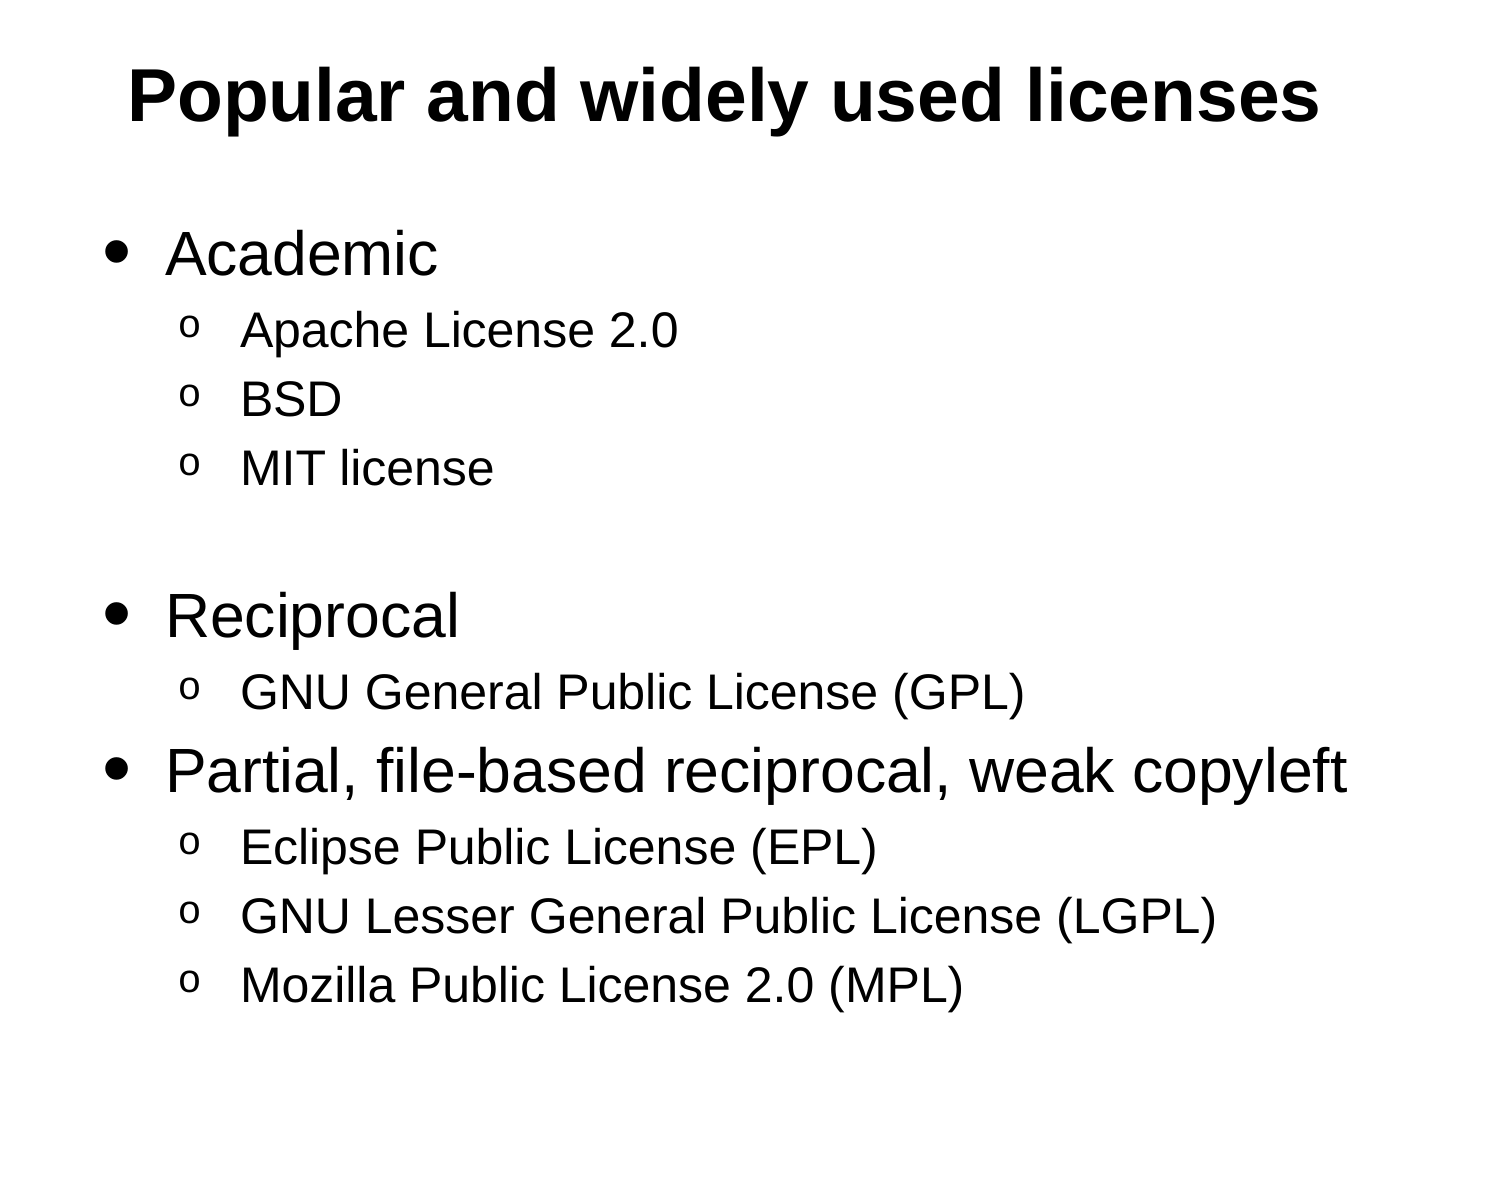

# Popular and widely used licenses
Academic
Apache License 2.0
BSD
MIT license
Reciprocal
GNU General Public License (GPL)
Partial, file-based reciprocal, weak copyleft
Eclipse Public License (EPL)
GNU Lesser General Public License (LGPL)
Mozilla Public License 2.0 (MPL)